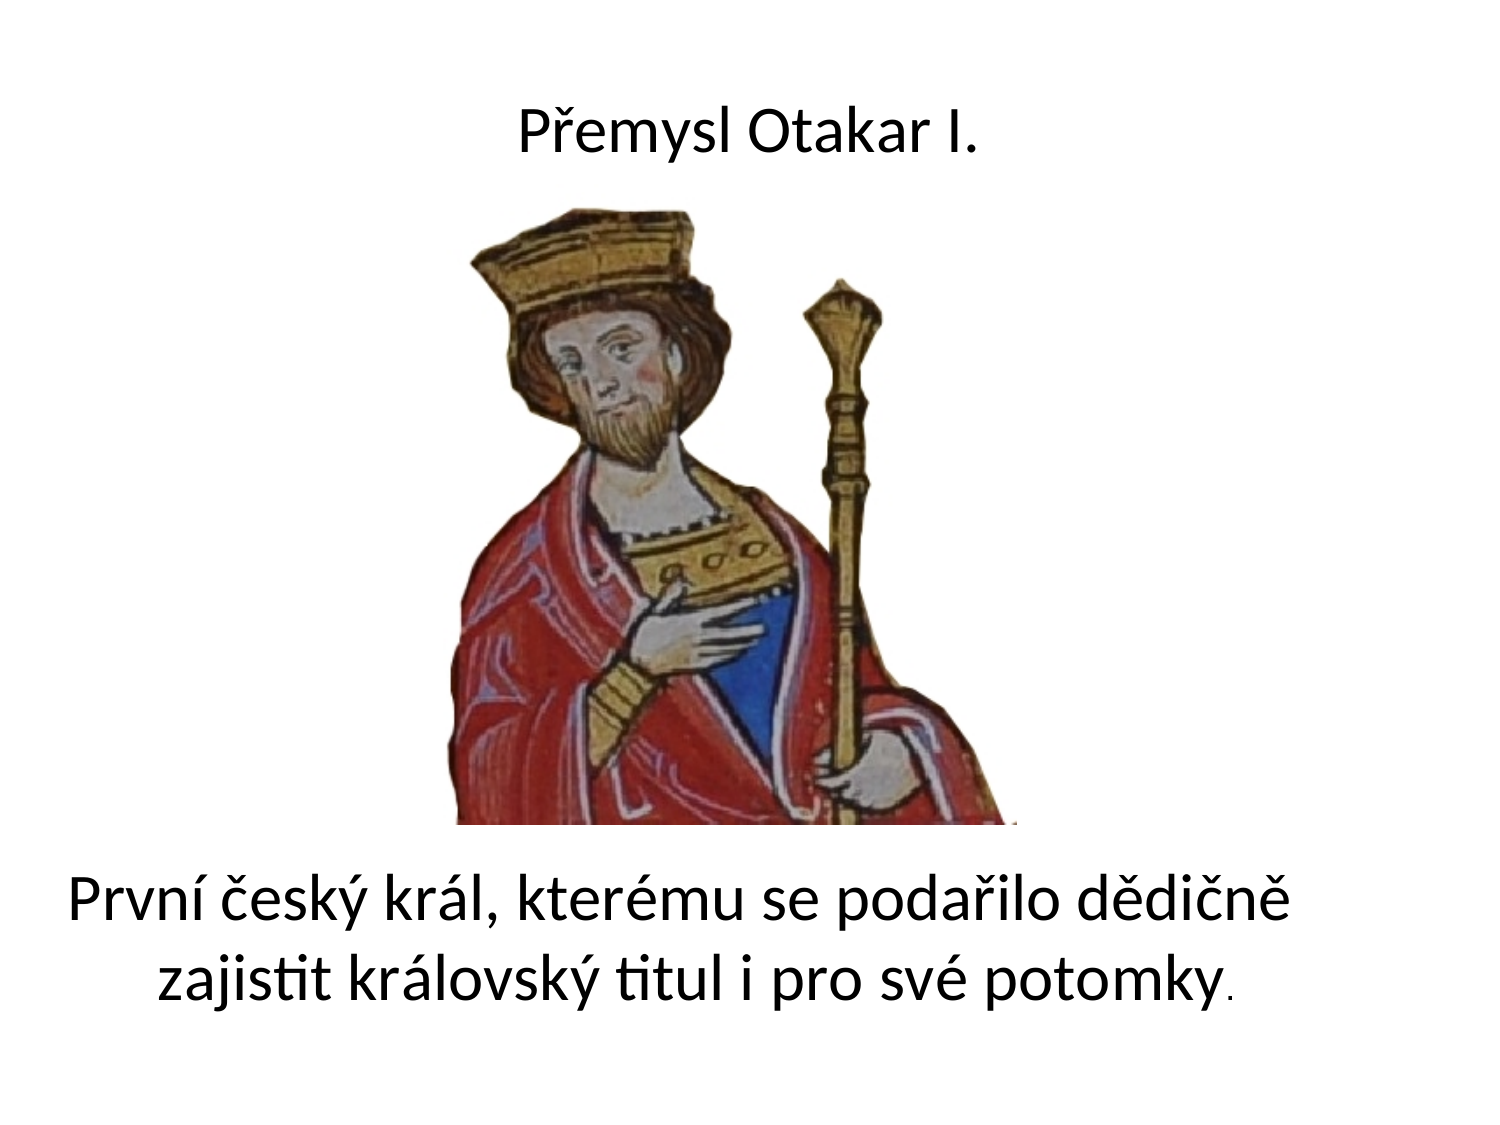

Přemysl Otakar I.
První český král, kterému se podařilo dědičně
 zajistit královský titul i pro své potomky.